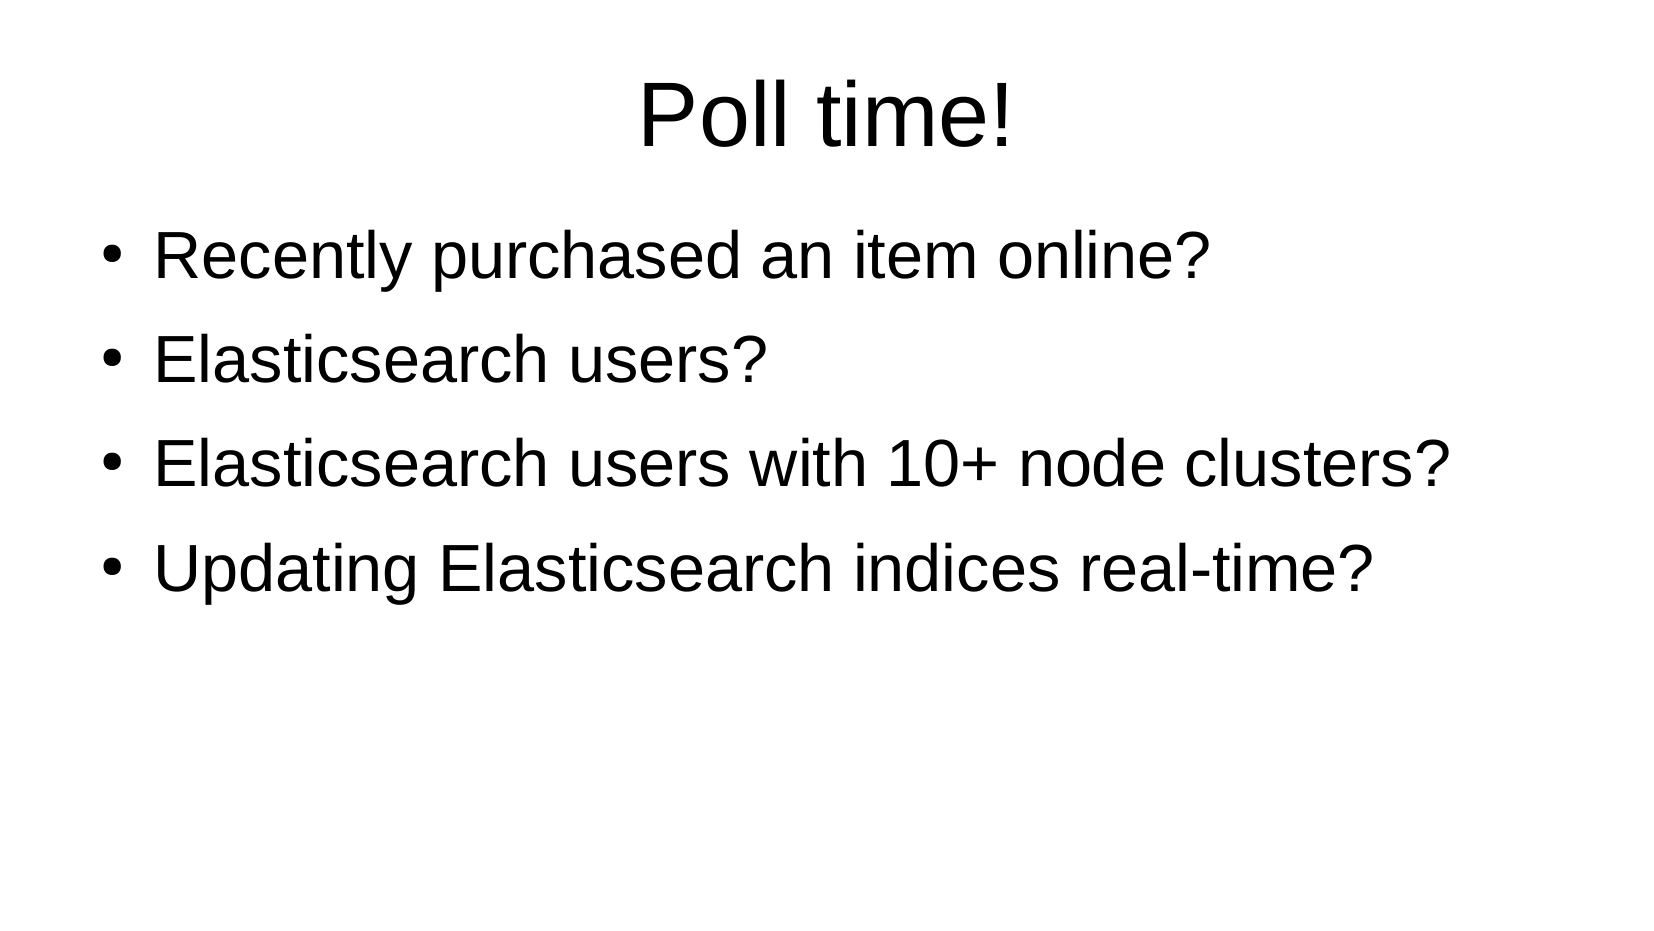

# Poll time!
Recently purchased an item online?
Elasticsearch users?
Elasticsearch users with 10+ node clusters?
Updating Elasticsearch indices real-time?